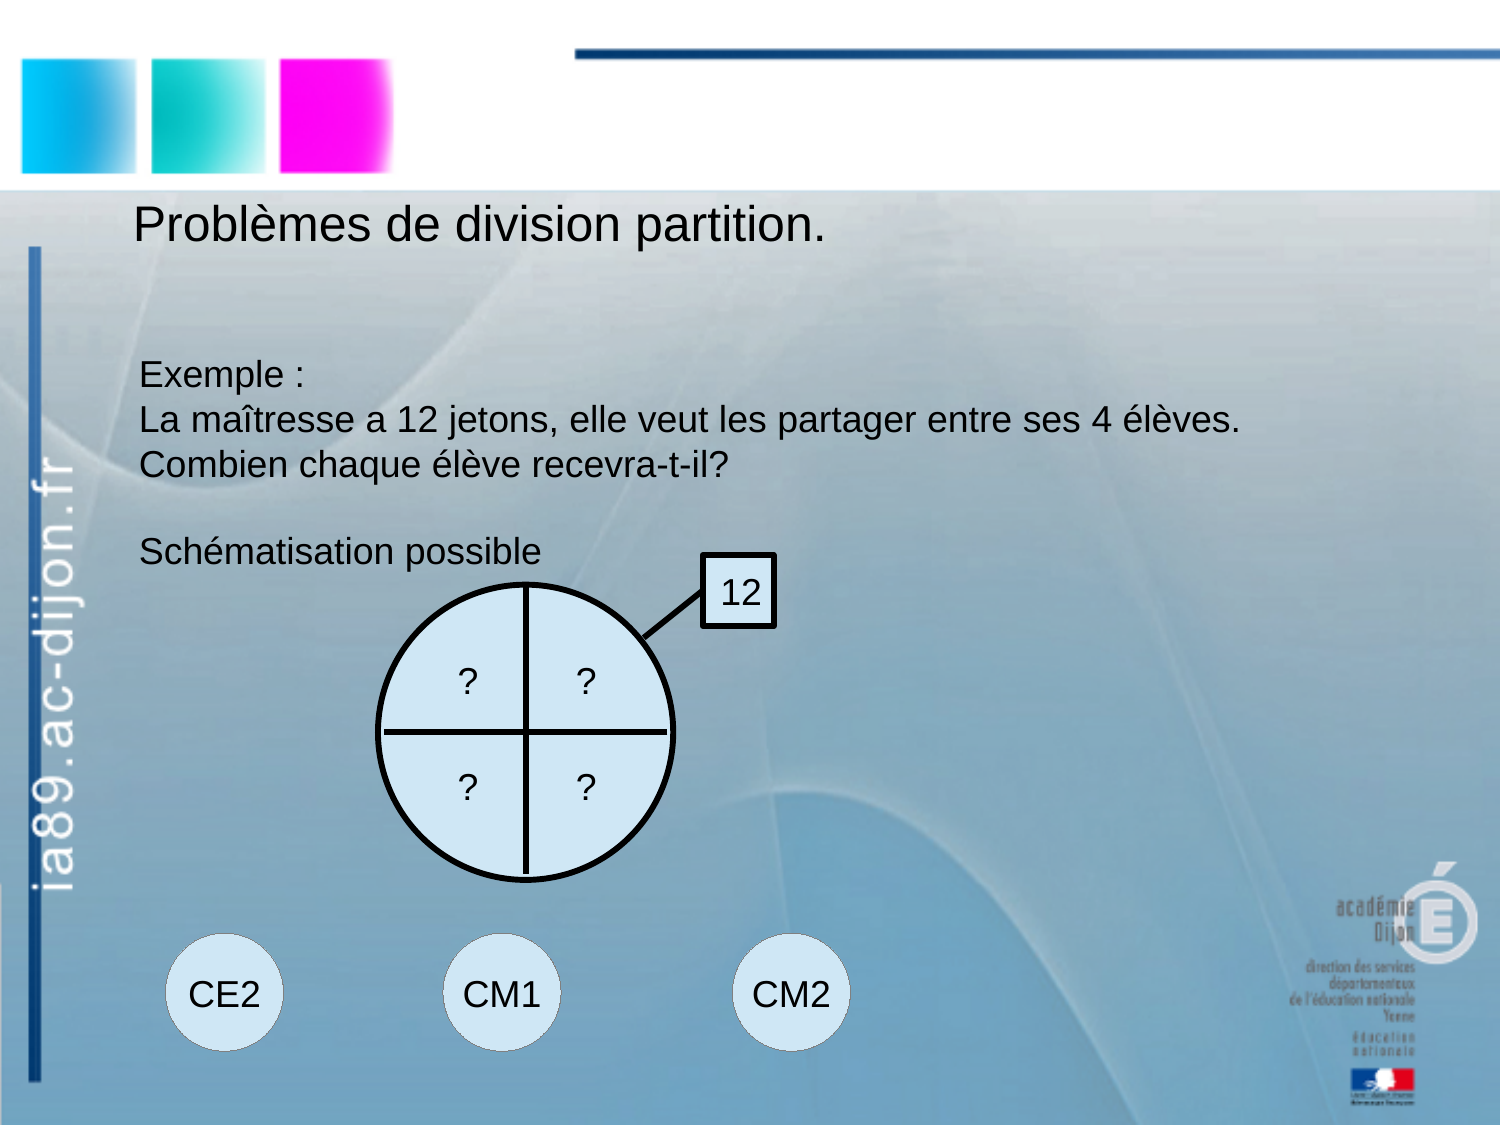

Problèmes de division partition.
Exemple :
La maîtresse a 12 jetons, elle veut les partager entre ses 4 élèves.
Combien chaque élève recevra-t-il?
Schématisation possible
12
?
?
?
?
CE2
CM1
CM2